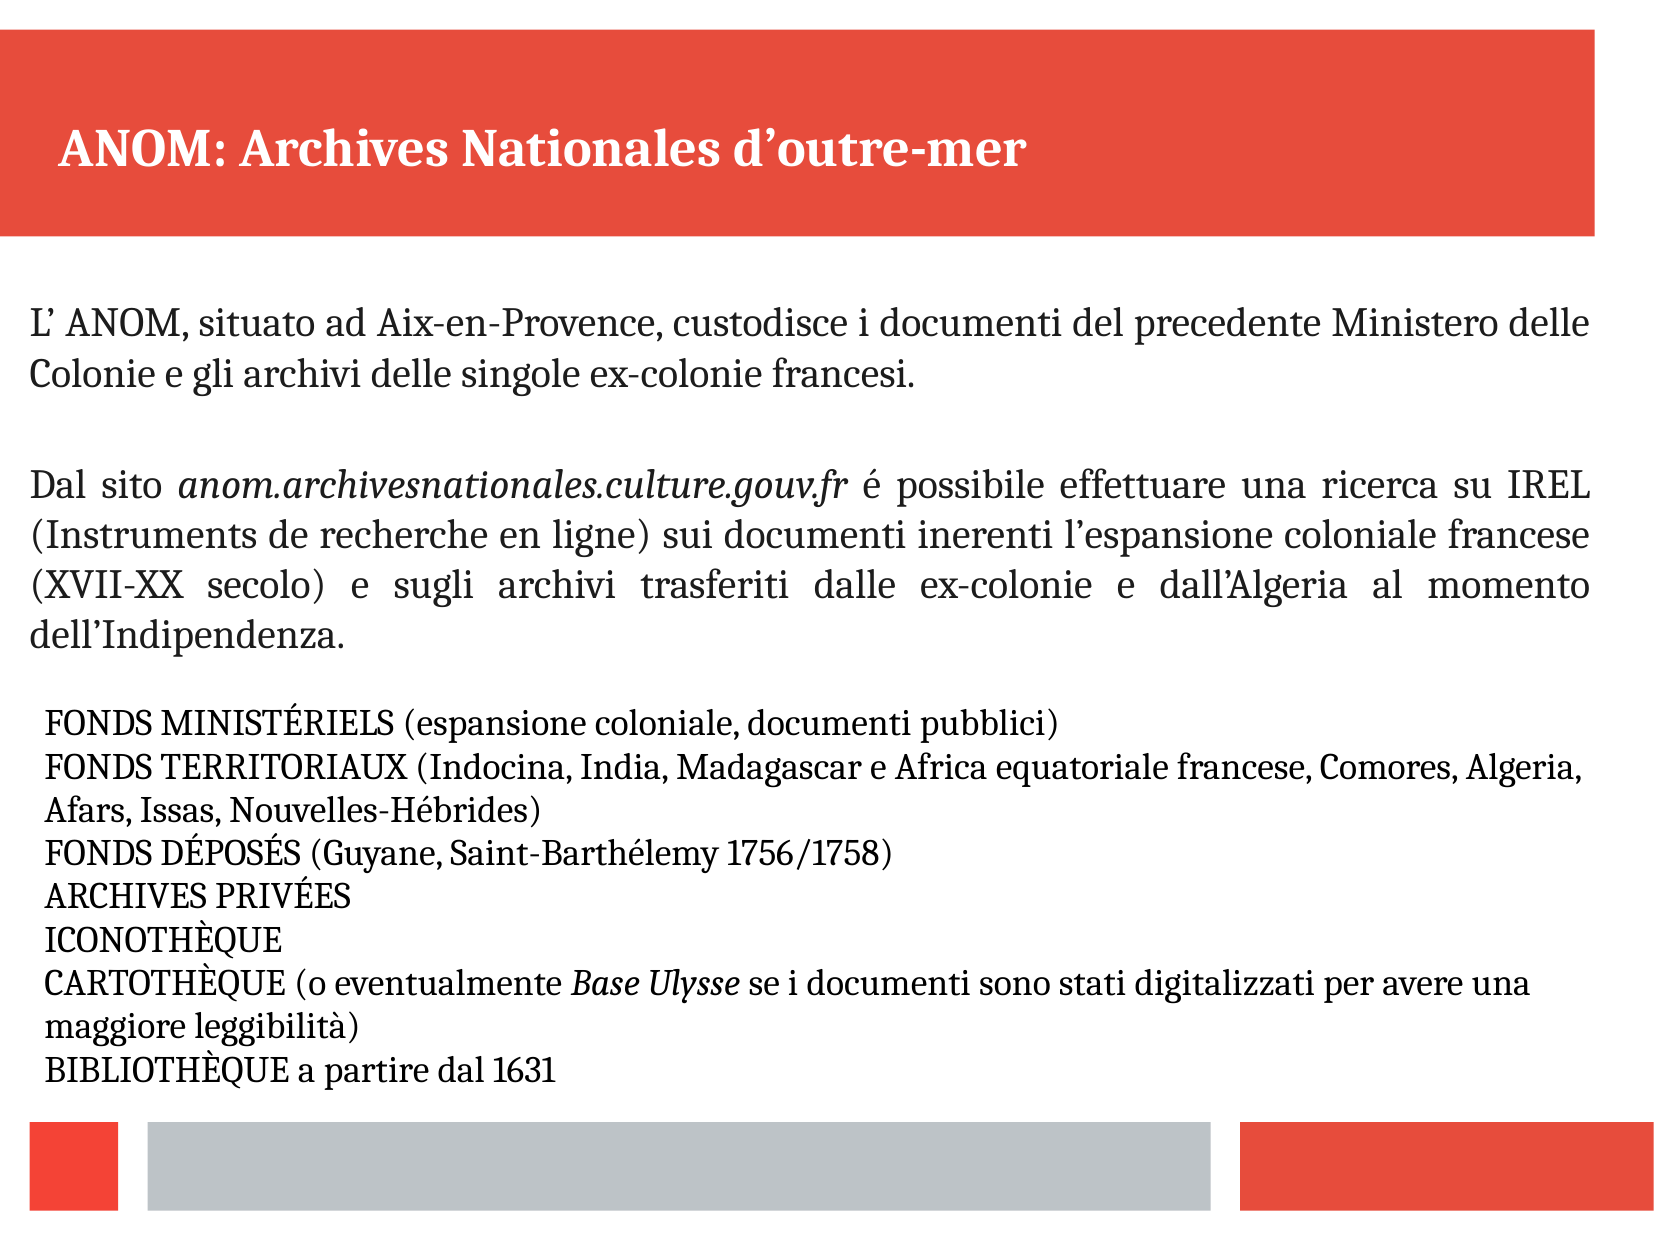

# ANOM: Archives Nationales d’outre-mer
L’ ANOM, situato ad Aix-en-Provence, custodisce i documenti del precedente Ministero delle Colonie e gli archivi delle singole ex-colonie francesi.
Dal sito anom.archivesnationales.culture.gouv.fr é possibile effettuare una ricerca su IREL (Instruments de recherche en ligne) sui documenti inerenti l’espansione coloniale francese (XVII-XX secolo) e sugli archivi trasferiti dalle ex-colonie e dall’Algeria al momento dell’Indipendenza.
FONDS MINISTÉRIELS (espansione coloniale, documenti pubblici)
FONDS TERRITORIAUX (Indocina, India, Madagascar e Africa equatoriale francese, Comores, Algeria, Afars, Issas, Nouvelles-Hébrides)
FONDS DÉPOSÉS (Guyane, Saint-Barthélemy 1756/1758)
ARCHIVES PRIVÉES
ICONOTHÈQUE
CARTOTHÈQUE (o eventualmente Base Ulysse se i documenti sono stati digitalizzati per avere una maggiore leggibilità)
BIBLIOTHÈQUE a partire dal 1631